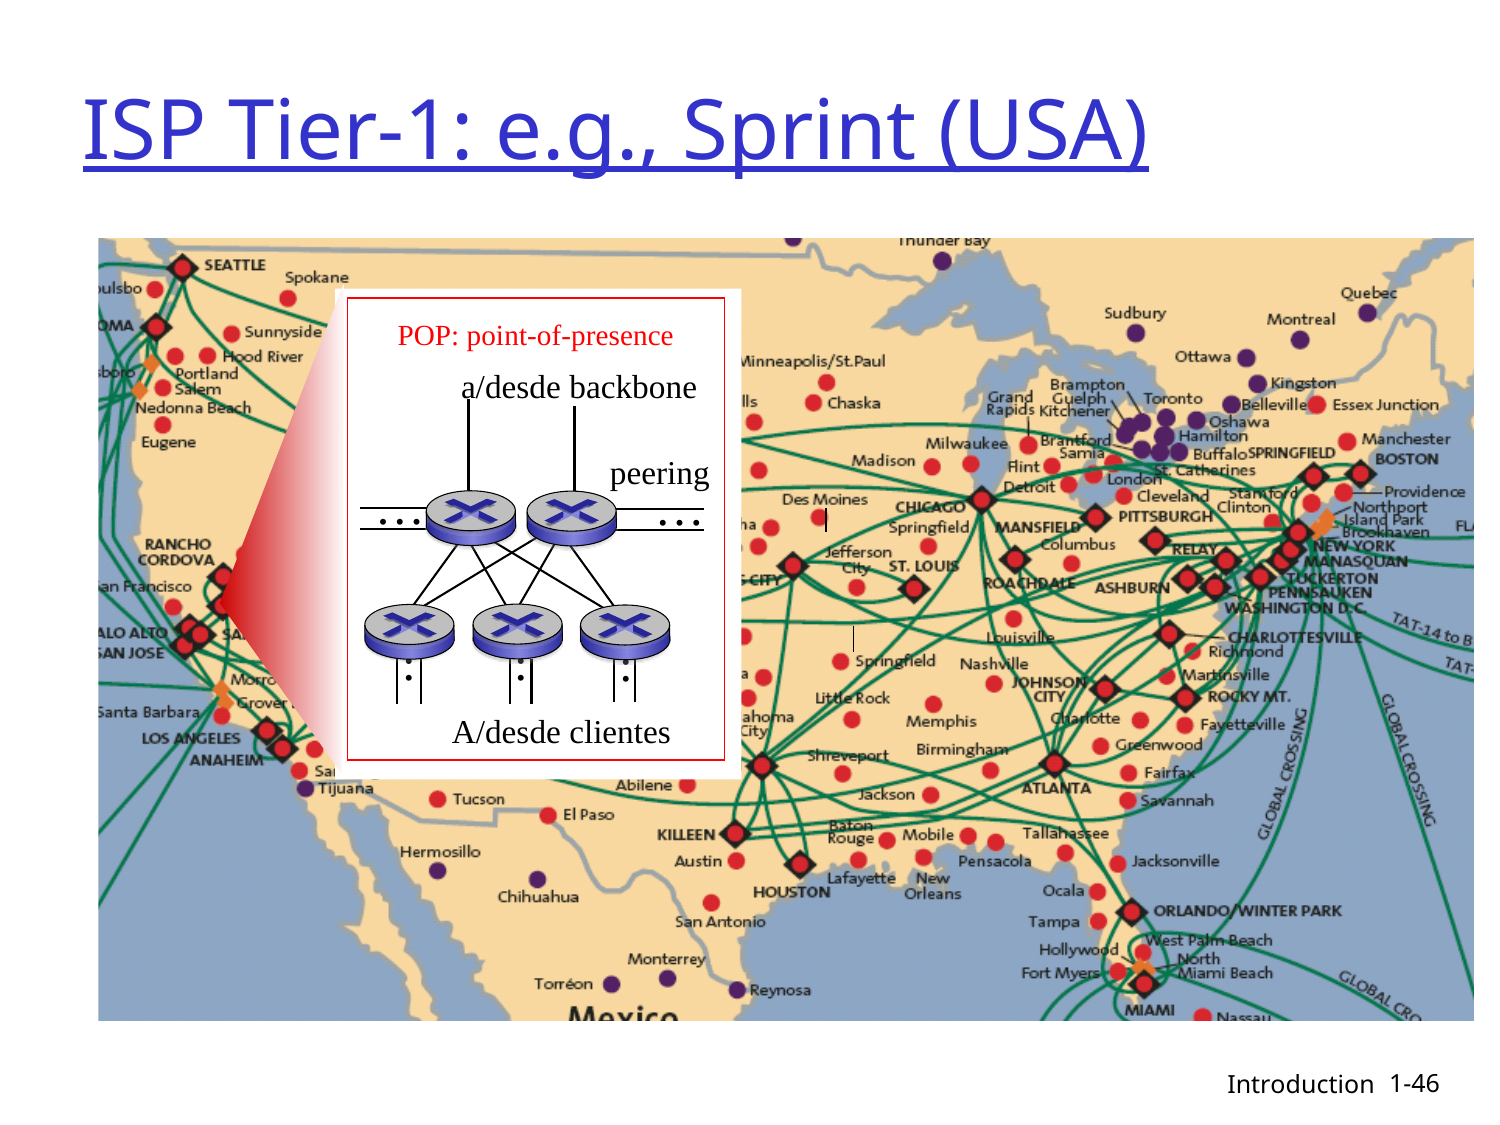

# ISP Tier-1: e.g., Sprint (USA)
POP: point-of-presence
 a/desde backbone
peering
…
…
…
…
…
A/desde clientes
Introduction